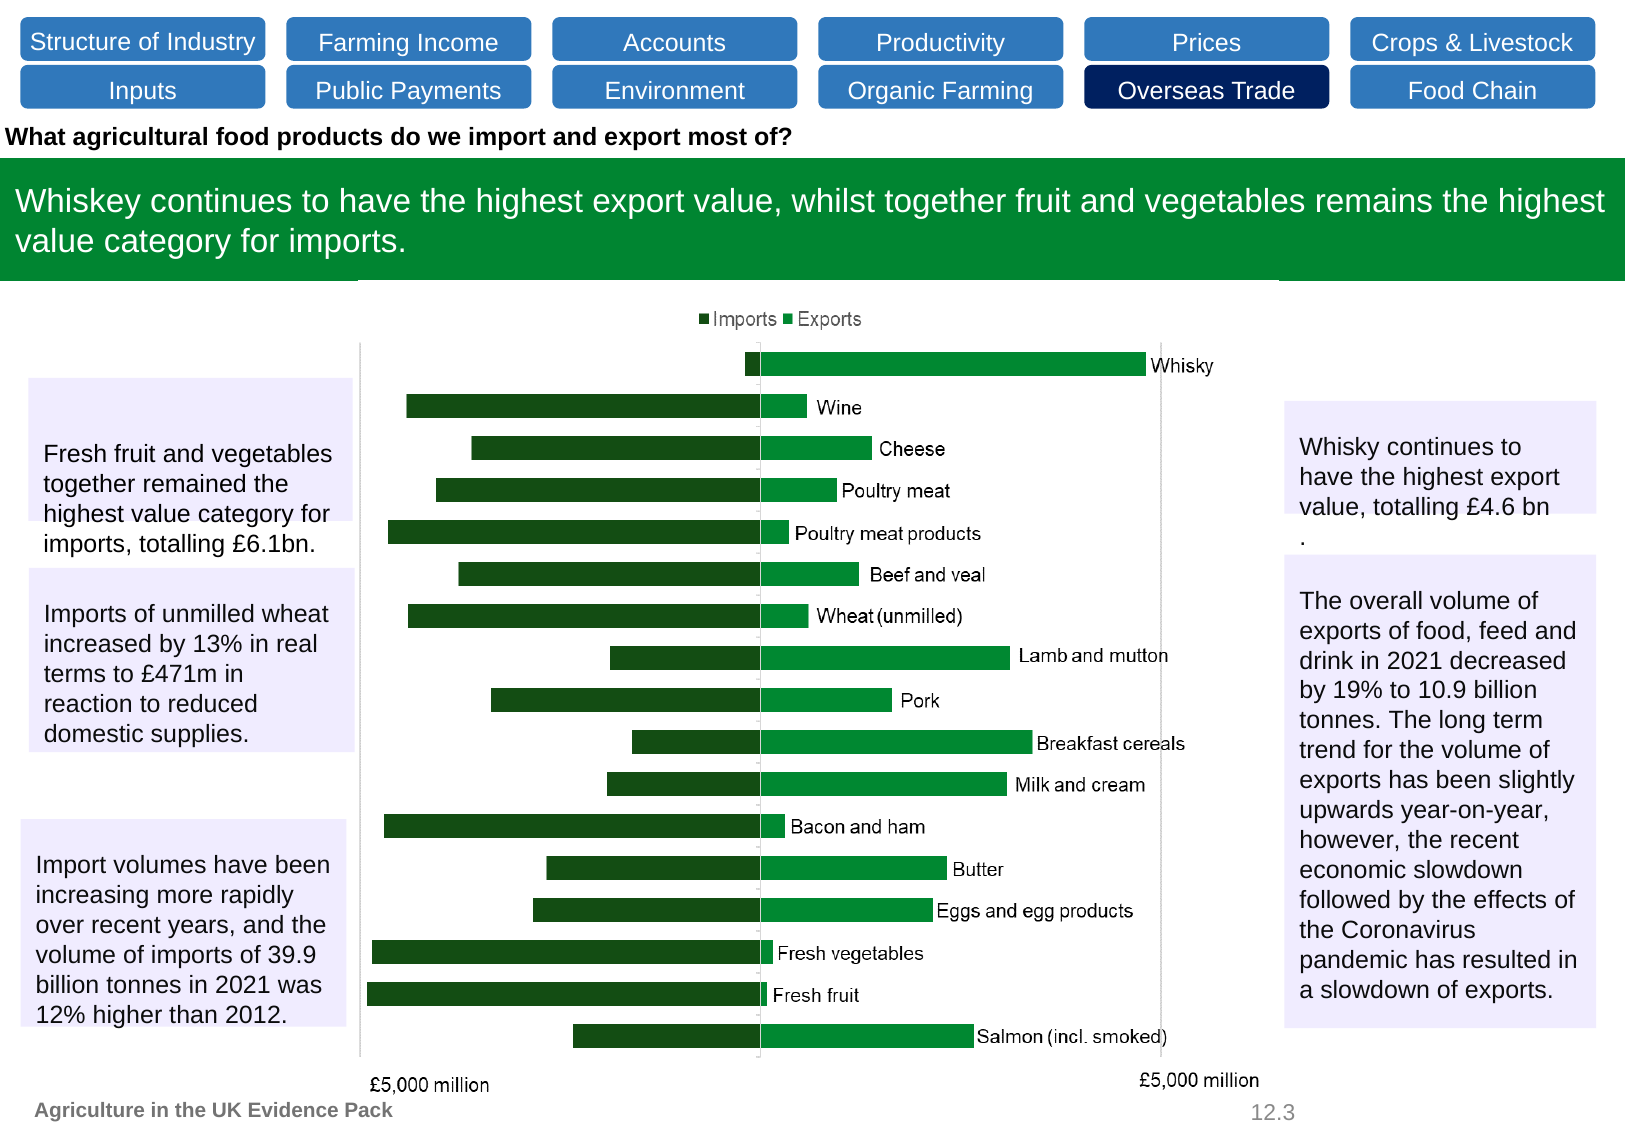

Structure of Industry
Farming Income
Accounts
Productivity
Prices
Crops & Livestock
Inputs
Public Payments
Environment
Organic Farming
Overseas Trade
Food Chain
What agricultural food products do we import and export most of?
Whiskey continues to have the highest export value, whilst together fruit and vegetables remains the highest value category for imports.
# Slide 12.3 – What agricultural food products do we import and export most of?
Fresh fruit and vegetables together remained the highest value category for imports, totalling £6.1bn.
Whisky continues to have the highest export value, totalling £4.6 bn
.
The overall volume of exports of food, feed and drink in 2021 decreased by 19% to 10.9 billion tonnes. The long term trend for the volume of exports has been slightly upwards year-on-year, however, the recent economic slowdown followed by the effects of the Coronavirus pandemic has resulted in a slowdown of exports.
Imports of unmilled wheat increased by 13% in real terms to £471m in reaction to reduced domestic supplies.
Import volumes have been increasing more rapidly over recent years, and the volume of imports of 39.9 billion tonnes in 2021 was 12% higher than 2012.
12.3
Agriculture in the UK Evidence Pack